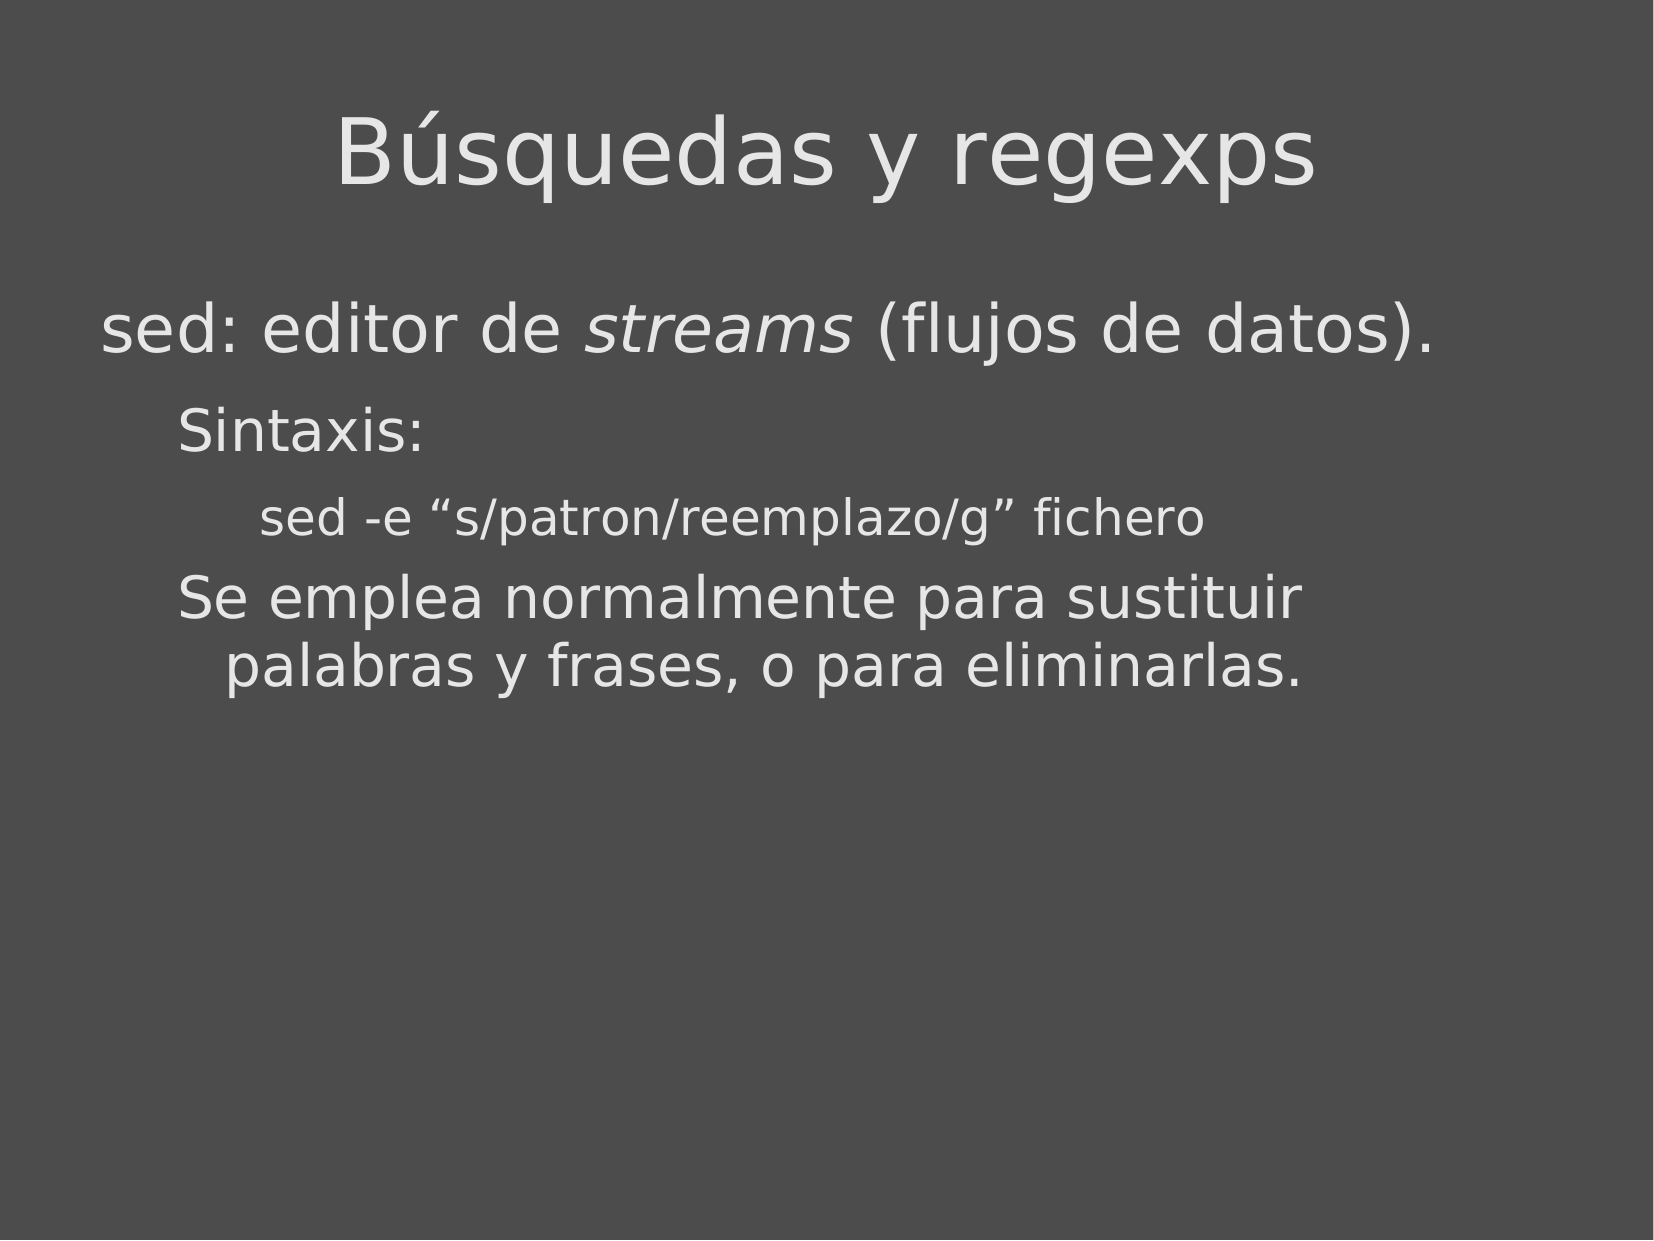

# Búsquedas y regexps
sed: editor de streams (flujos de datos).
Sintaxis:
sed -e “s/patron/reemplazo/g” fichero
Se emplea normalmente para sustituir palabras y frases, o para eliminarlas.